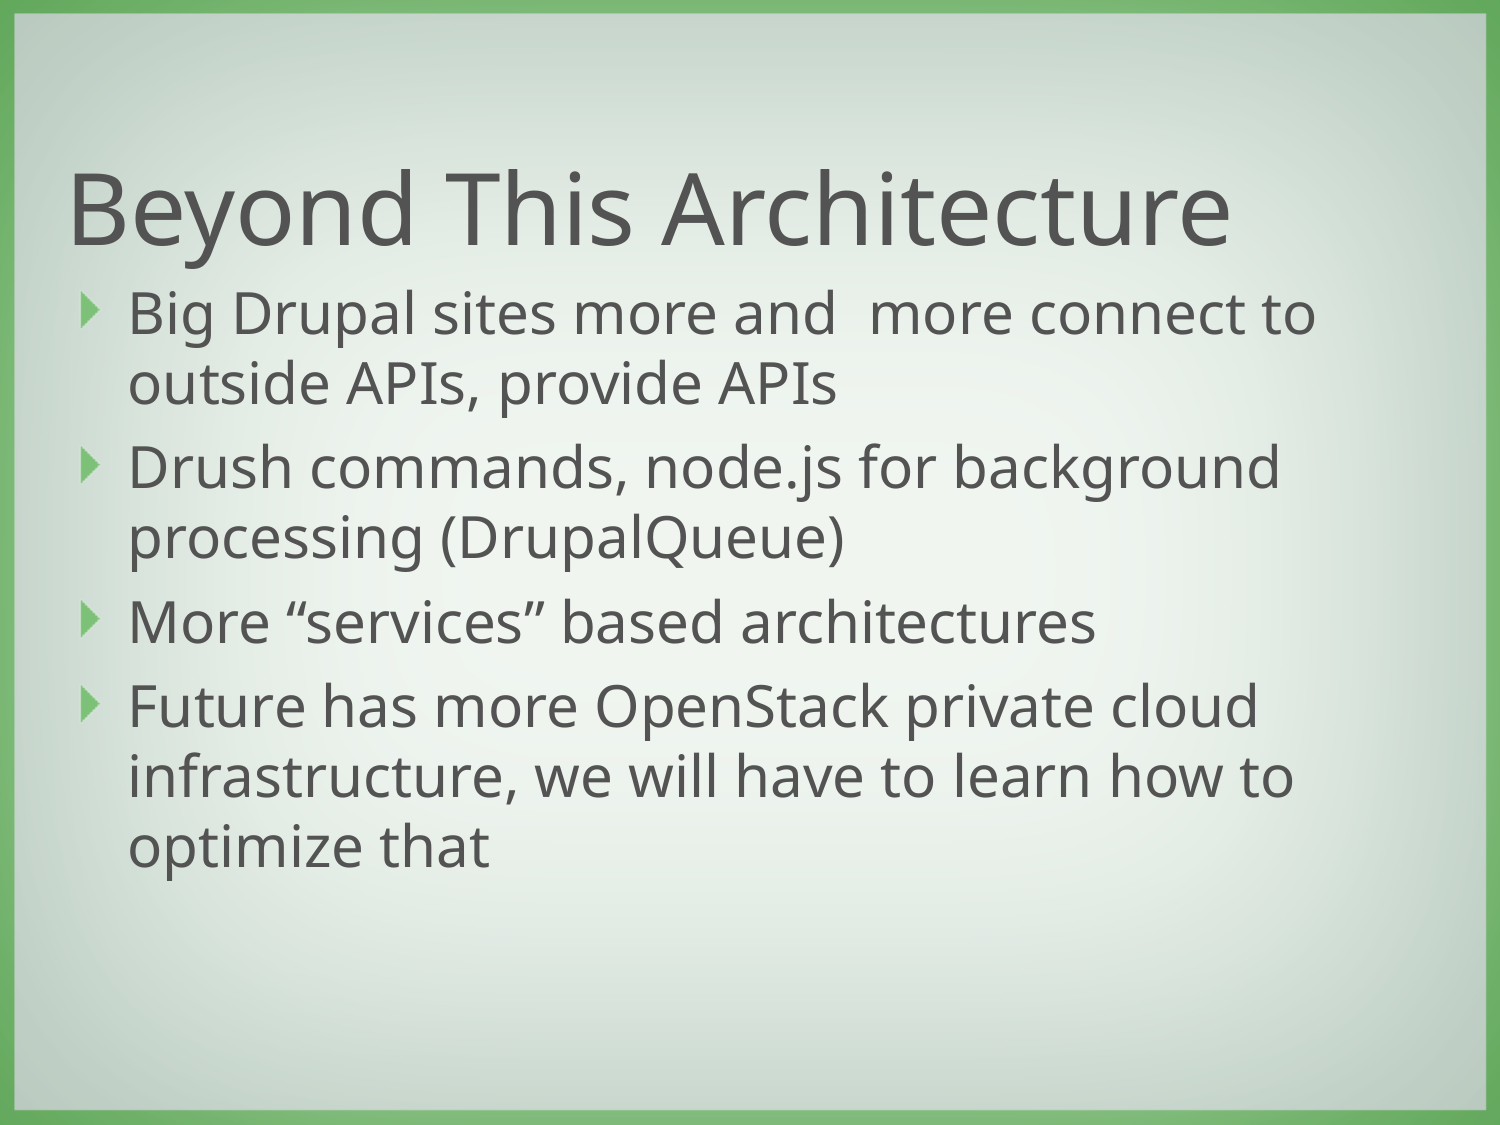

# Beyond This Architecture
Big Drupal sites more and more connect to outside APIs, provide APIs
Drush commands, node.js for background processing (DrupalQueue)
More “services” based architectures
Future has more OpenStack private cloud infrastructure, we will have to learn how to optimize that